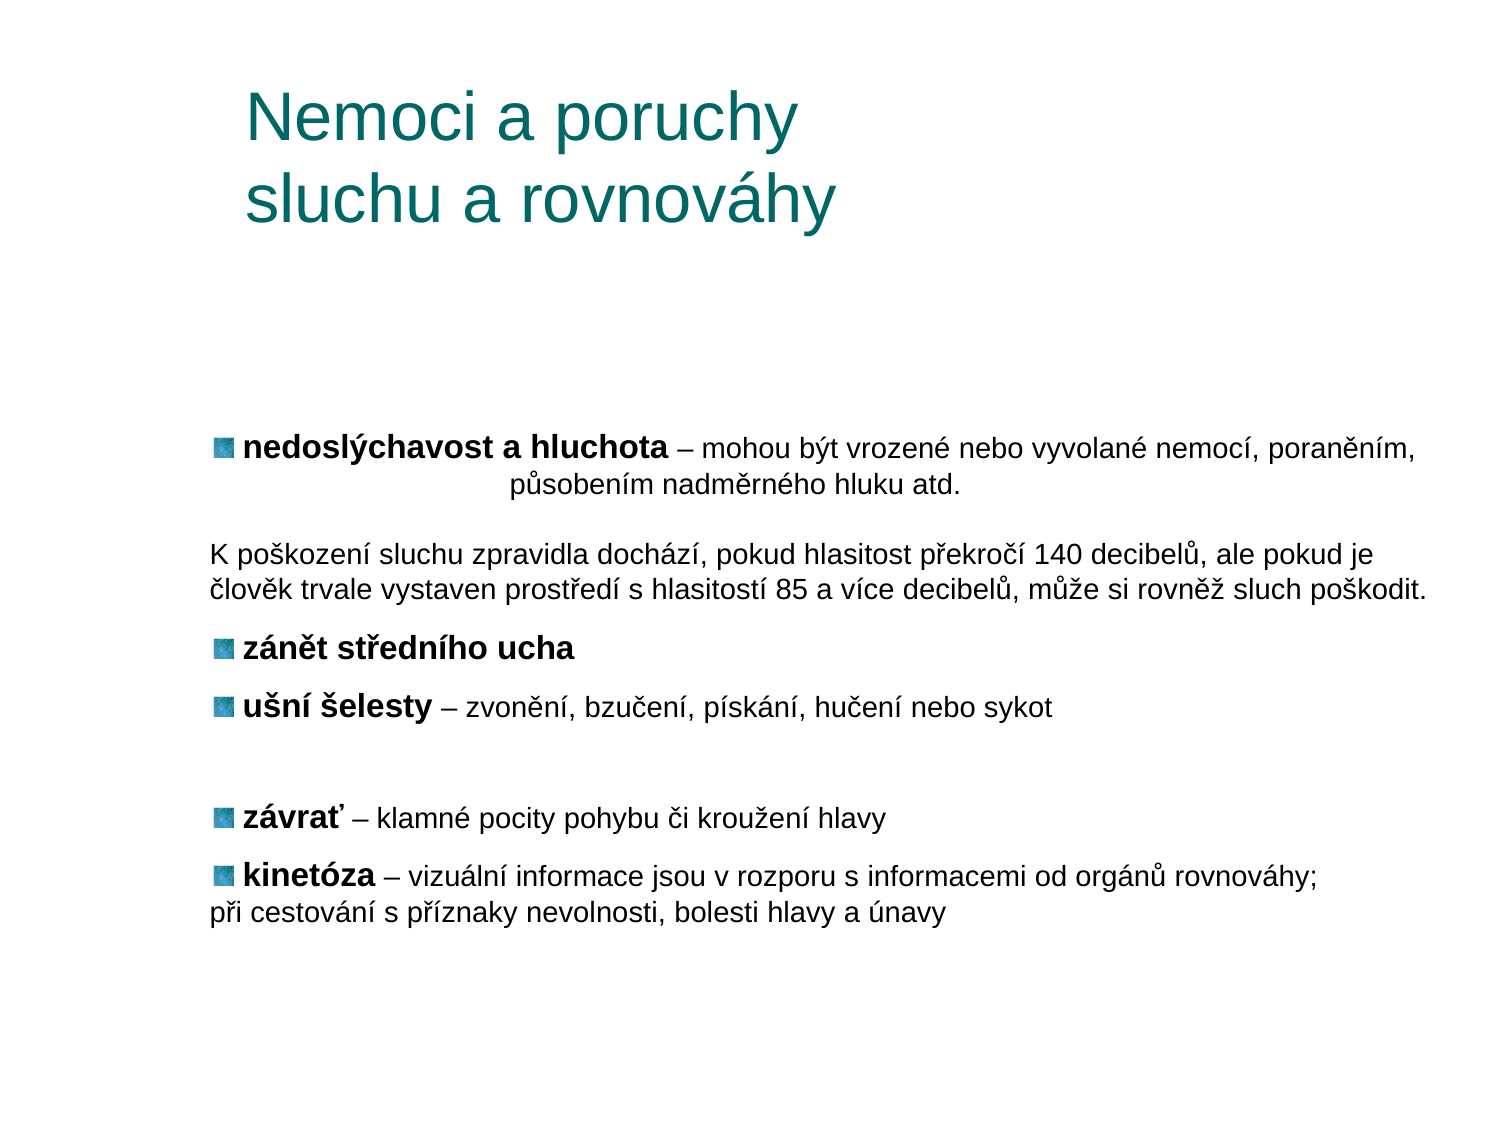

Nemoci a poruchy
sluchu a rovnováhy
 nedoslýchavost a hluchota – mohou být vrozené nebo vyvolané nemocí, poraněním,
		působením nadměrného hluku atd.
K poškození sluchu zpravidla dochází, pokud hlasitost překročí 140 decibelů, ale pokud je člověk trvale vystaven prostředí s hlasitostí 85 a více decibelů, může si rovněž sluch poškodit.
 zánět středního ucha
 ušní šelesty – zvonění, bzučení, pískání, hučení nebo sykot
 závrať – klamné pocity pohybu či kroužení hlavy
 kinetóza – vizuální informace jsou v rozporu s informacemi od orgánů rovnováhy;
při cestování s příznaky nevolnosti, bolesti hlavy a únavy